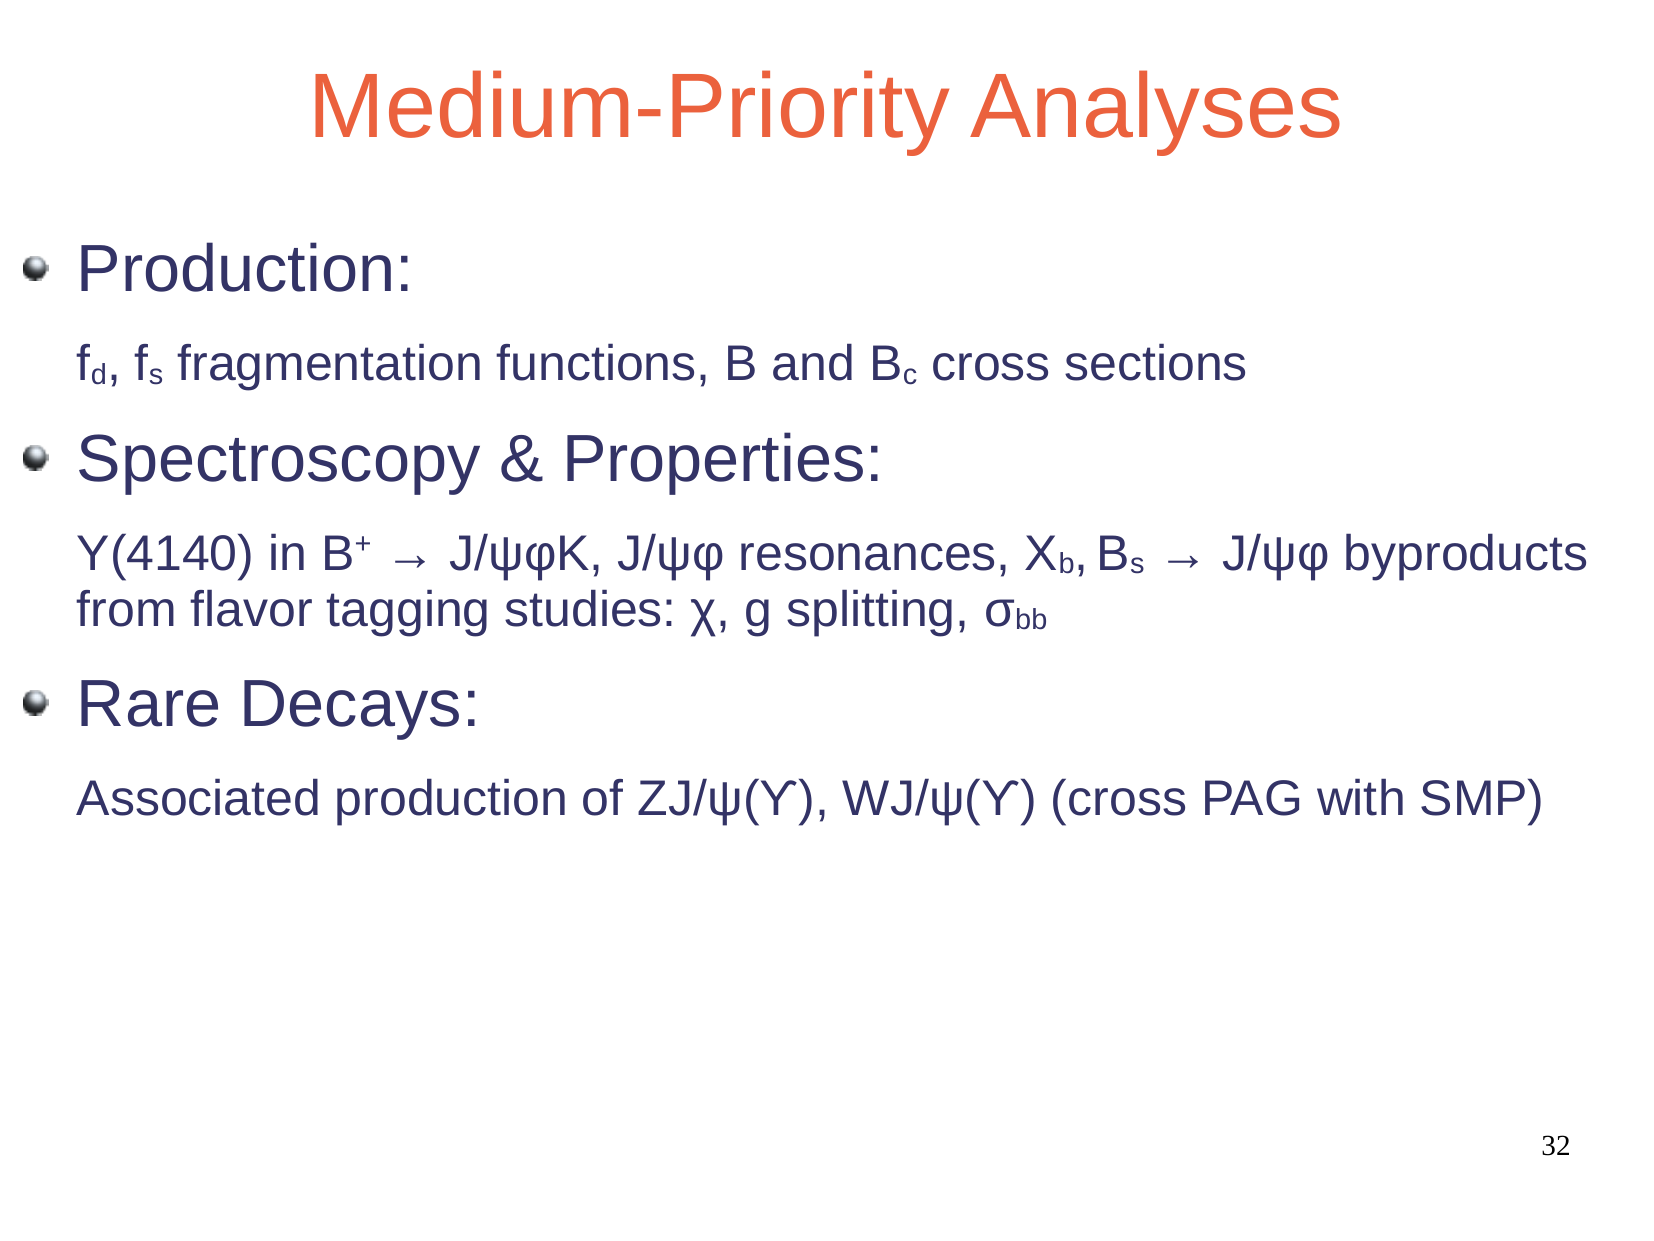

# Medium-Priority Analyses
Production:
fd, fs fragmentation functions, B and Bc cross sections
Spectroscopy & Properties:
Y(4140) in B+ → J/ψφK, J/ψφ resonances, Xb, Bs → J/ψφ byproducts from flavor tagging studies: χ, g splitting, σbb
Rare Decays:
Associated production of ZJ/ψ(ϒ), WJ/ψ(ϒ) (cross PAG with SMP)
32